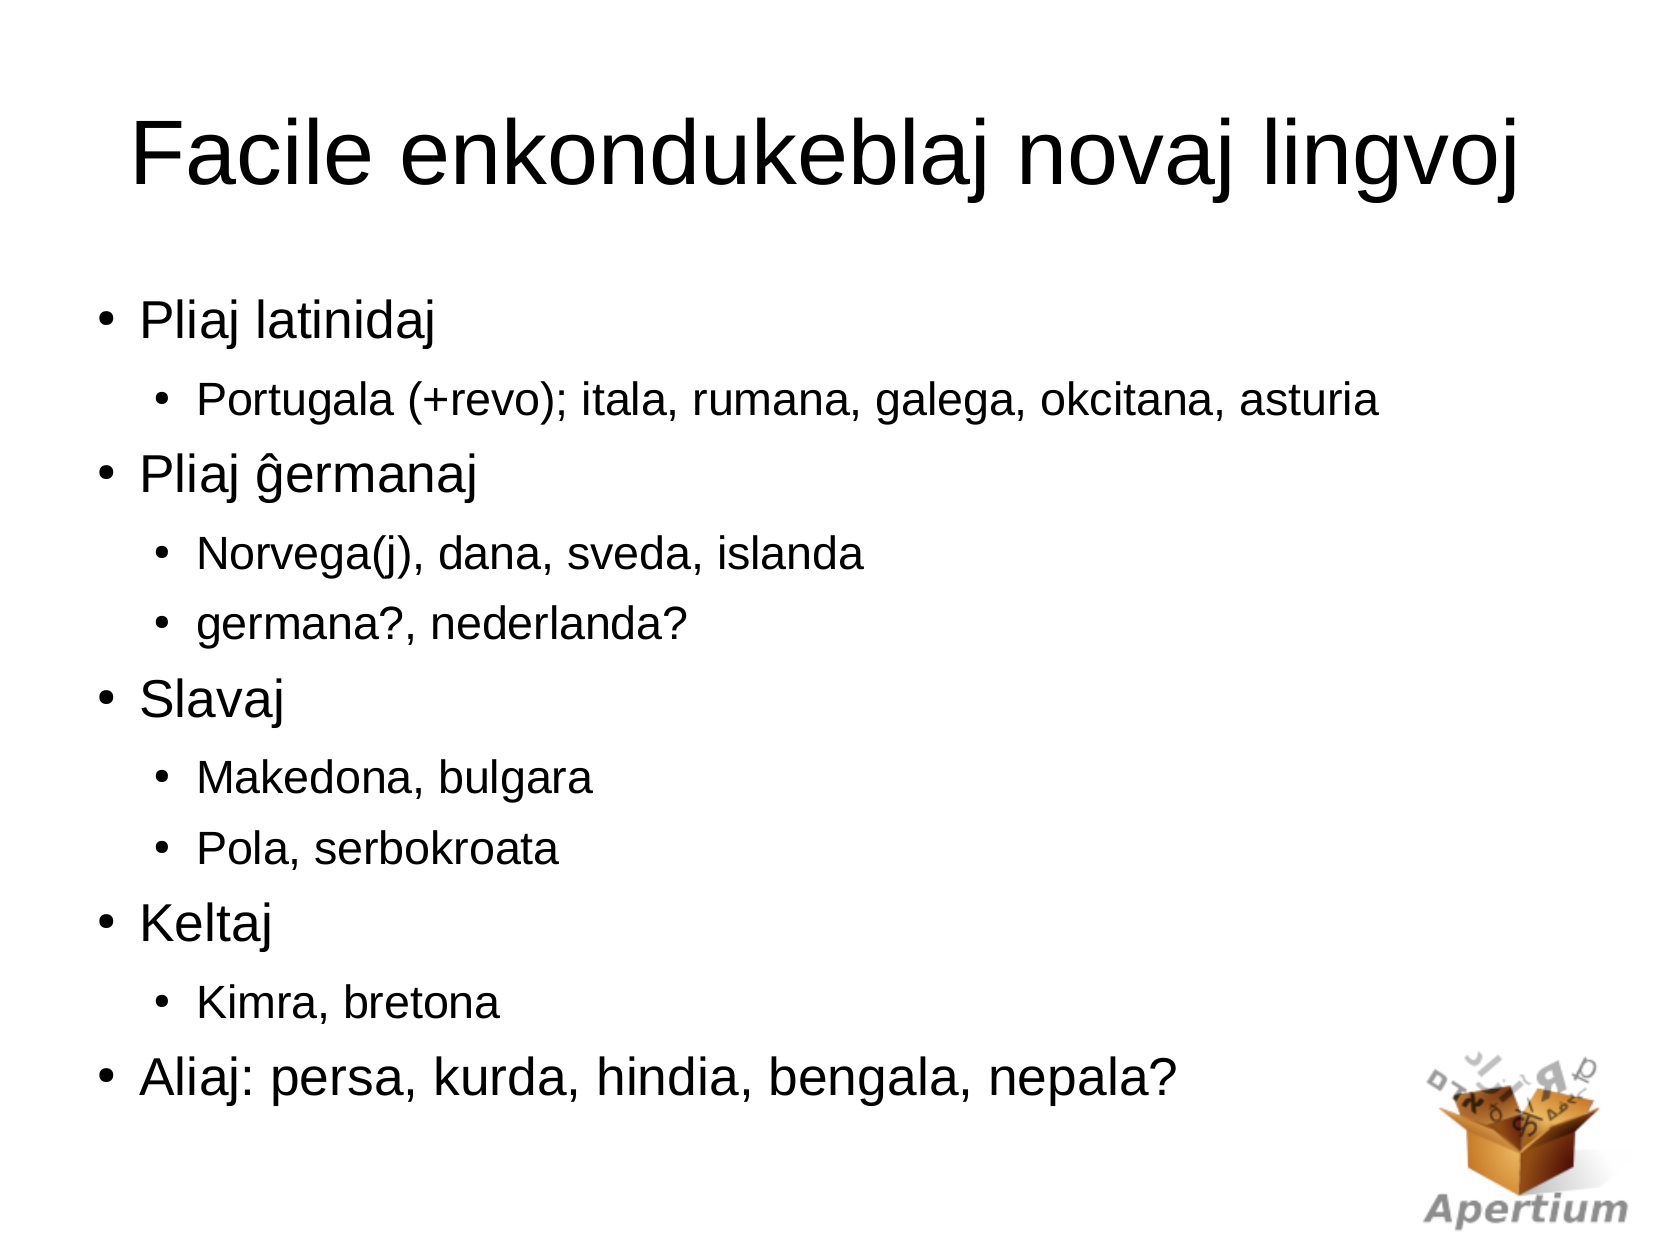

# Facile enkondukeblaj novaj lingvoj
Pliaj latinidaj
Portugala (+revo); itala, rumana, galega, okcitana, asturia
Pliaj ĝermanaj
Norvega(j), dana, sveda, islanda
germana?, nederlanda?
Slavaj
Makedona, bulgara
Pola, serbokroata
Keltaj
Kimra, bretona
Aliaj: persa, kurda, hindia, bengala, nepala?